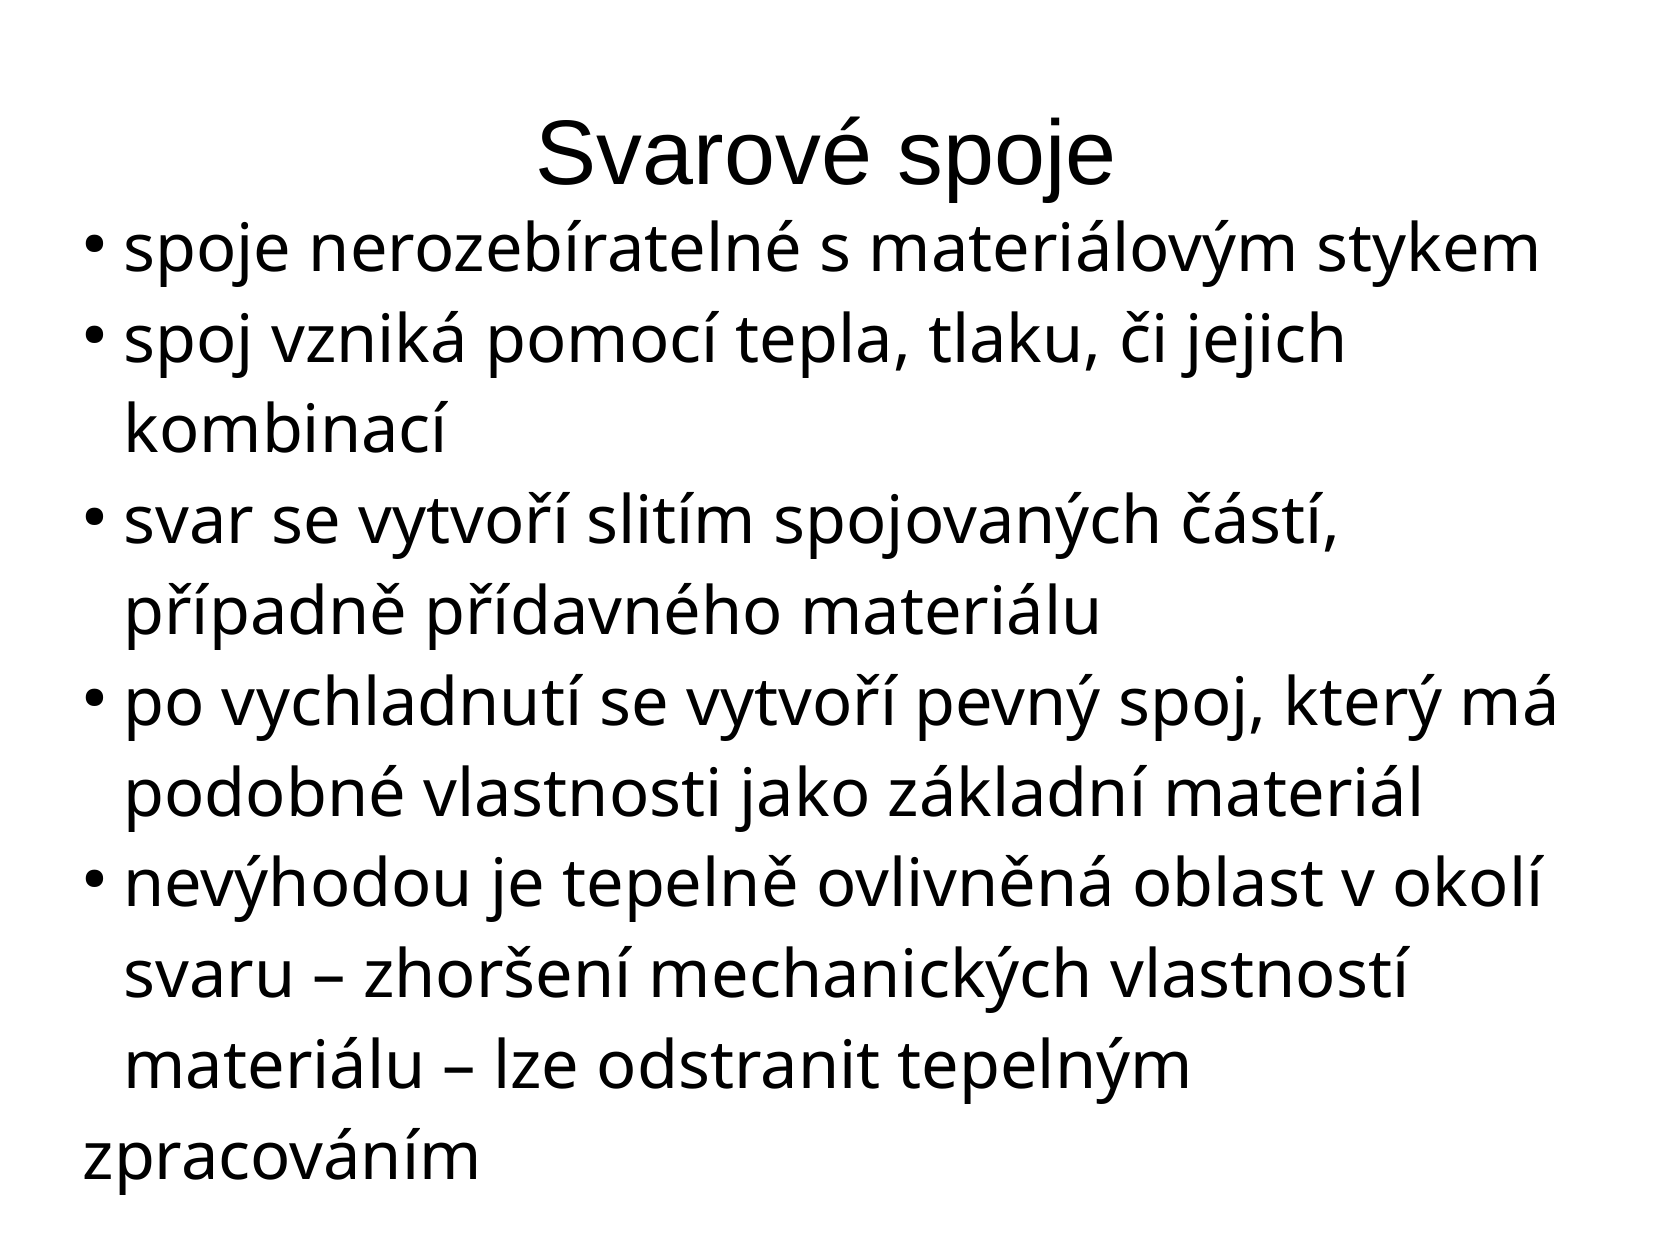

# Svarové spoje
 spoje nerozebíratelné s materiálovým stykem
 spoj vzniká pomocí tepla, tlaku, či jejich
 kombinací
 svar se vytvoří slitím spojovaných částí,
 případně přídavného materiálu
 po vychladnutí se vytvoří pevný spoj, který má
 podobné vlastnosti jako základní materiál
 nevýhodou je tepelně ovlivněná oblast v okolí
 svaru – zhoršení mechanických vlastností
 materiálu – lze odstranit tepelným zpracováním